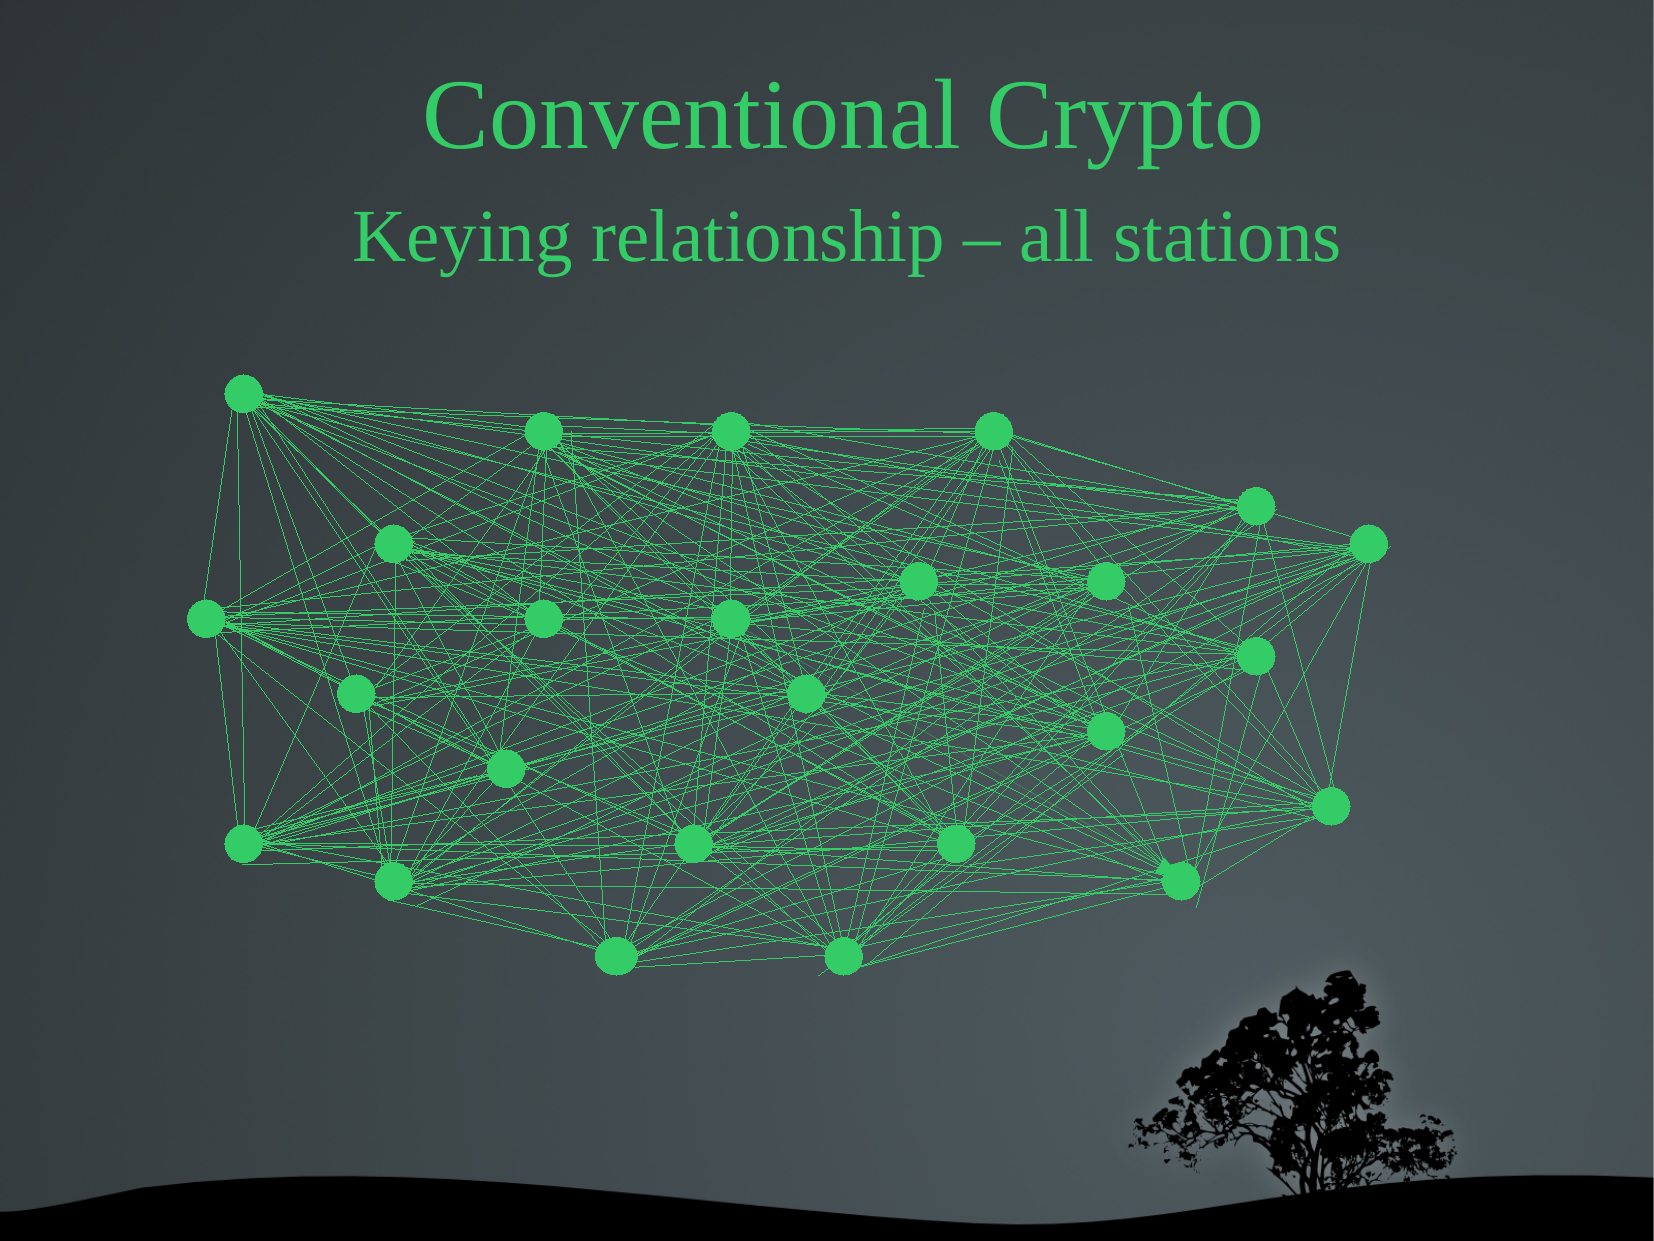

Conventional Crypto
Keying relationship – all stations